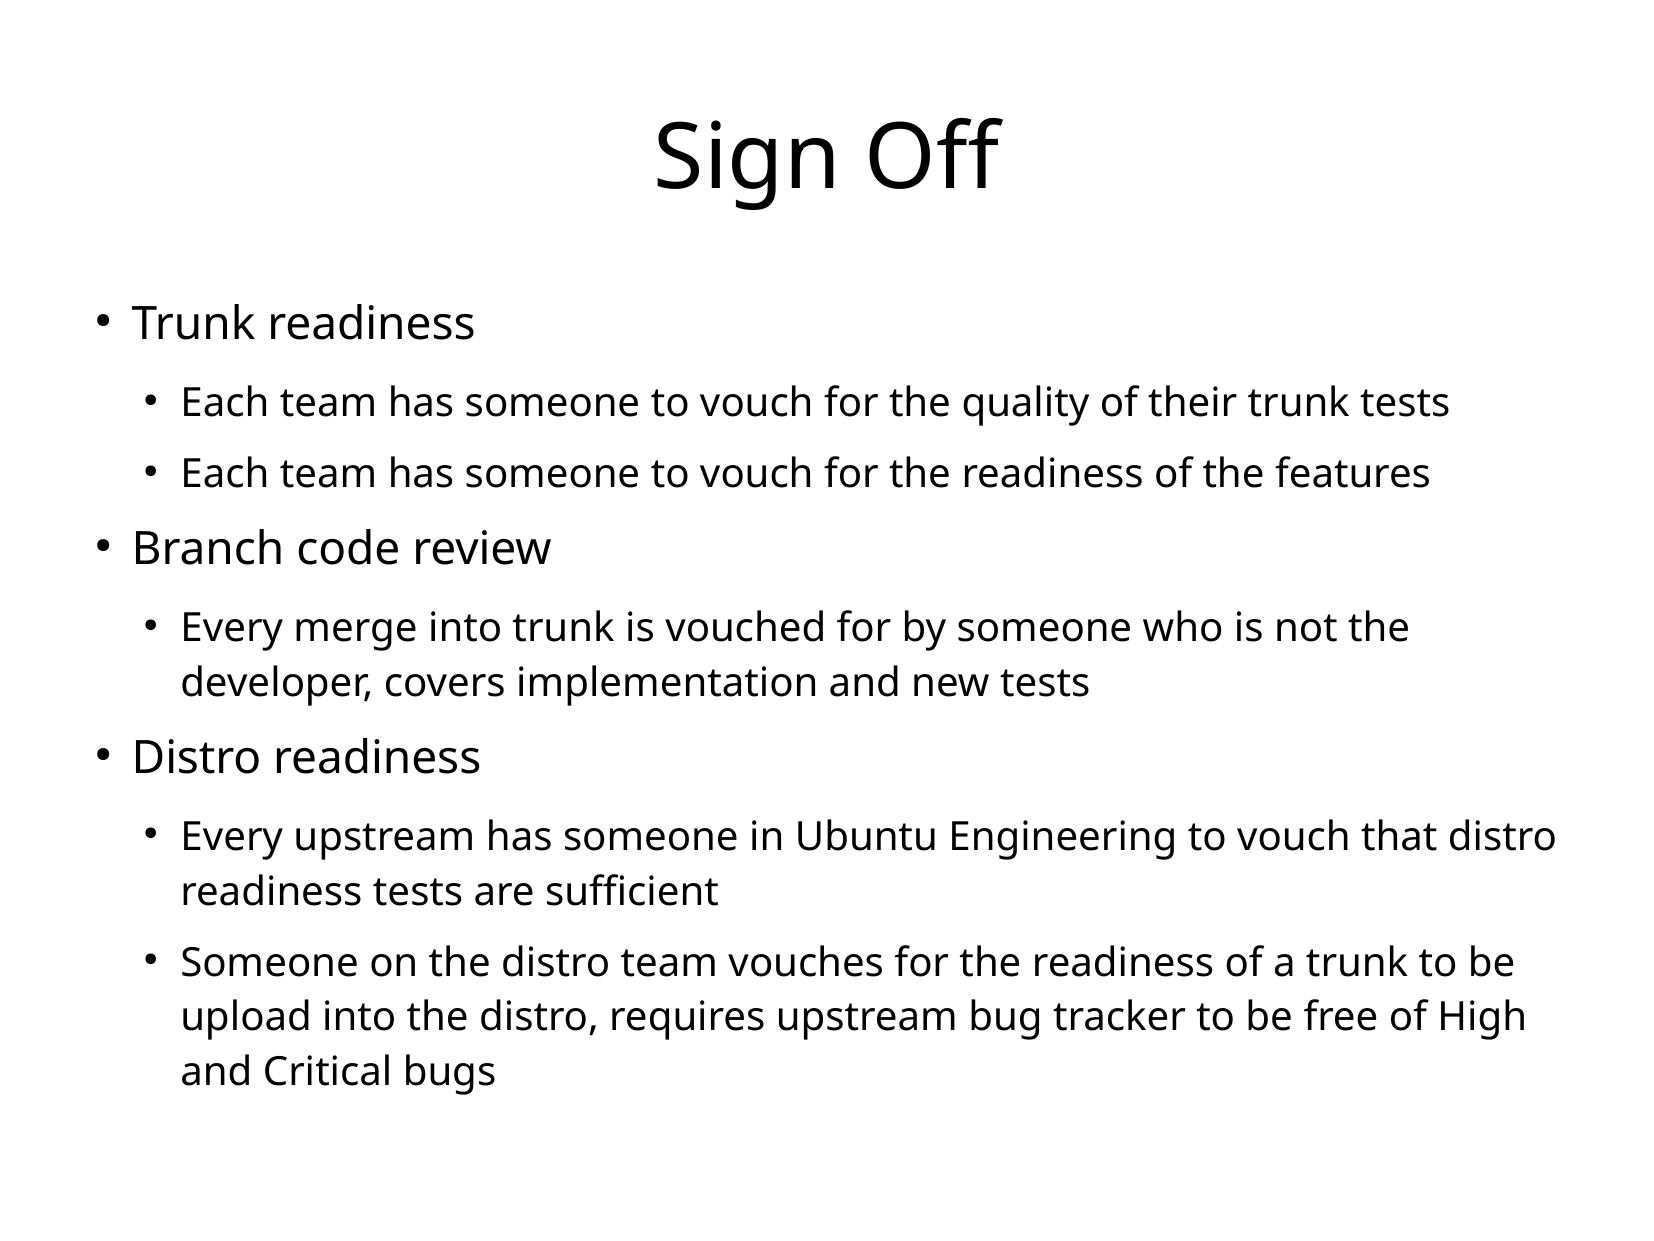

# Sign Off
Trunk readiness
Each team has someone to vouch for the quality of their trunk tests
Each team has someone to vouch for the readiness of the features
Branch code review
Every merge into trunk is vouched for by someone who is not the developer, covers implementation and new tests
Distro readiness
Every upstream has someone in Ubuntu Engineering to vouch that distro readiness tests are sufficient
Someone on the distro team vouches for the readiness of a trunk to be upload into the distro, requires upstream bug tracker to be free of High and Critical bugs